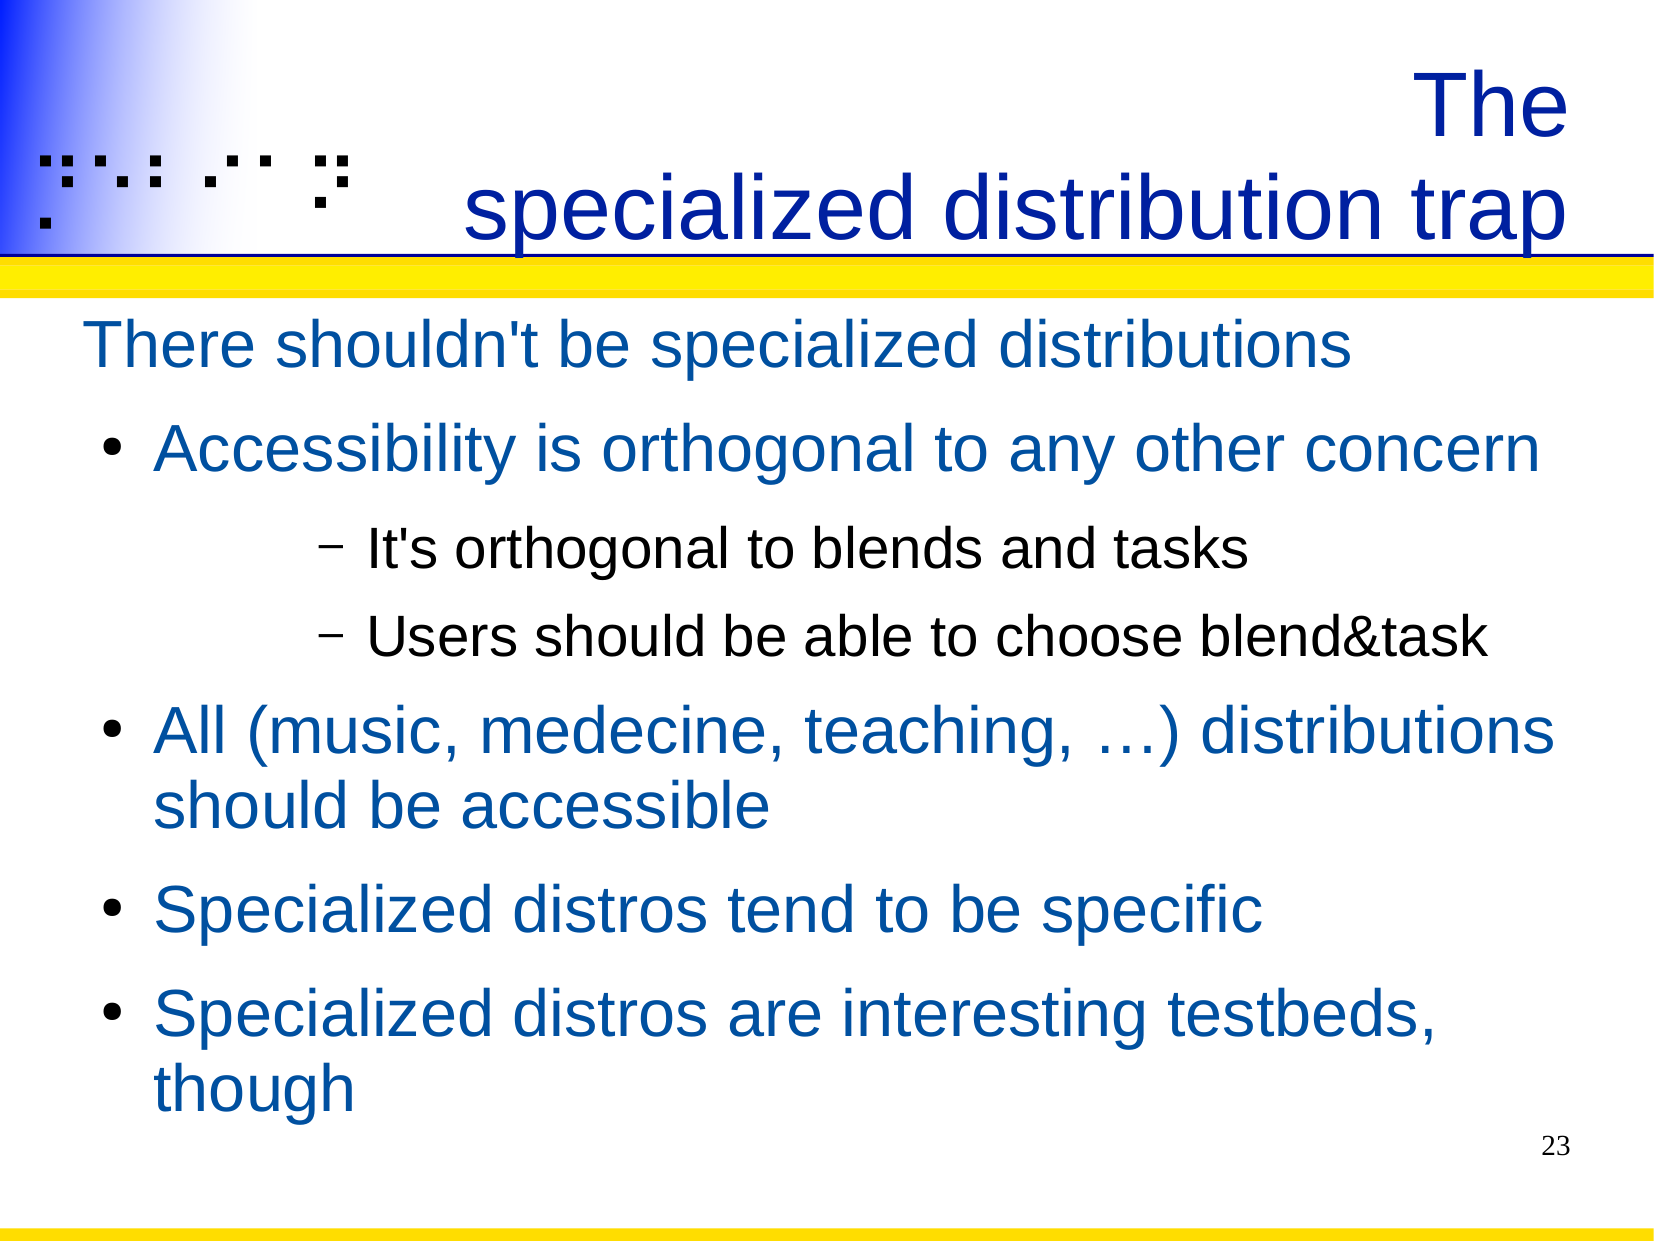

# The specialized distribution trap
There shouldn't be specialized distributions
Accessibility is orthogonal to any other concern
It's orthogonal to blends and tasks
Users should be able to choose blend&task
All (music, medecine, teaching, …) distributions should be accessible
Specialized distros tend to be specific
Specialized distros are interesting testbeds, though
23